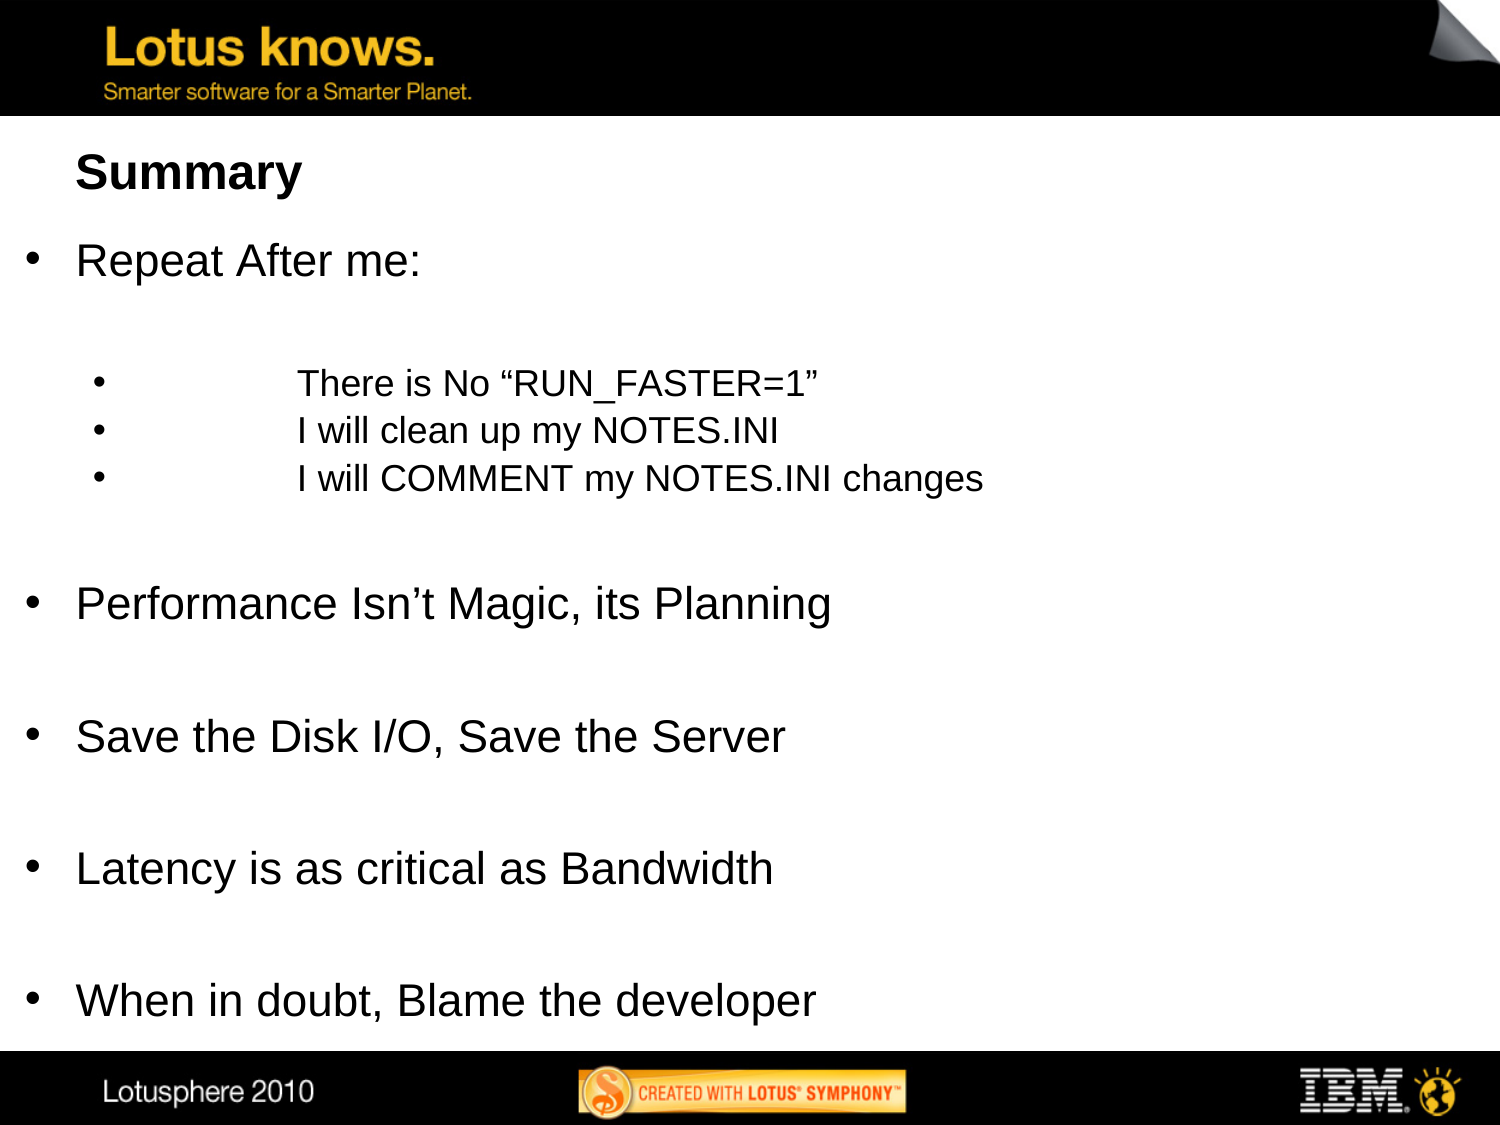

# Summary
Repeat After me:
			There is No “RUN_FASTER=1”
			I will clean up my NOTES.INI
			I will COMMENT my NOTES.INI changes
Performance Isn’t Magic, its Planning
Save the Disk I/O, Save the Server
Latency is as critical as Bandwidth
When in doubt, Blame the developer